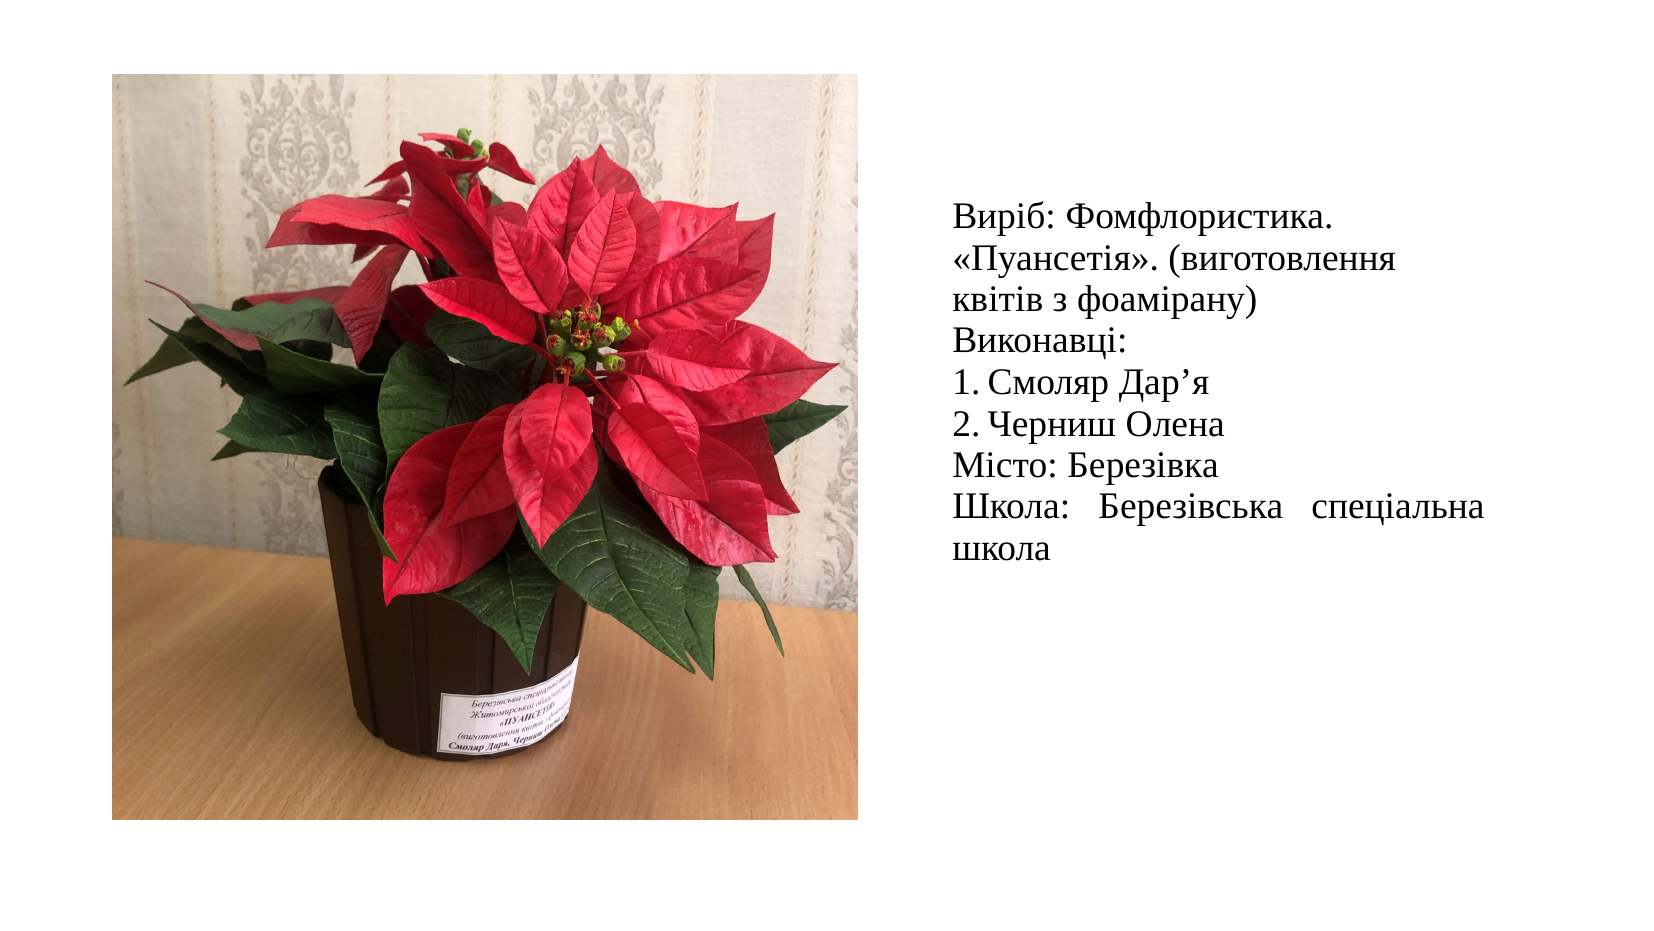

Виріб: Фомфлористика. «Пуансетія». (виготовлення квітів з фоамірану)
Виконавці:
Смоляр Дар’я
Черниш Олена
Місто: Березівка
Школа: Березівська спеціальна школа